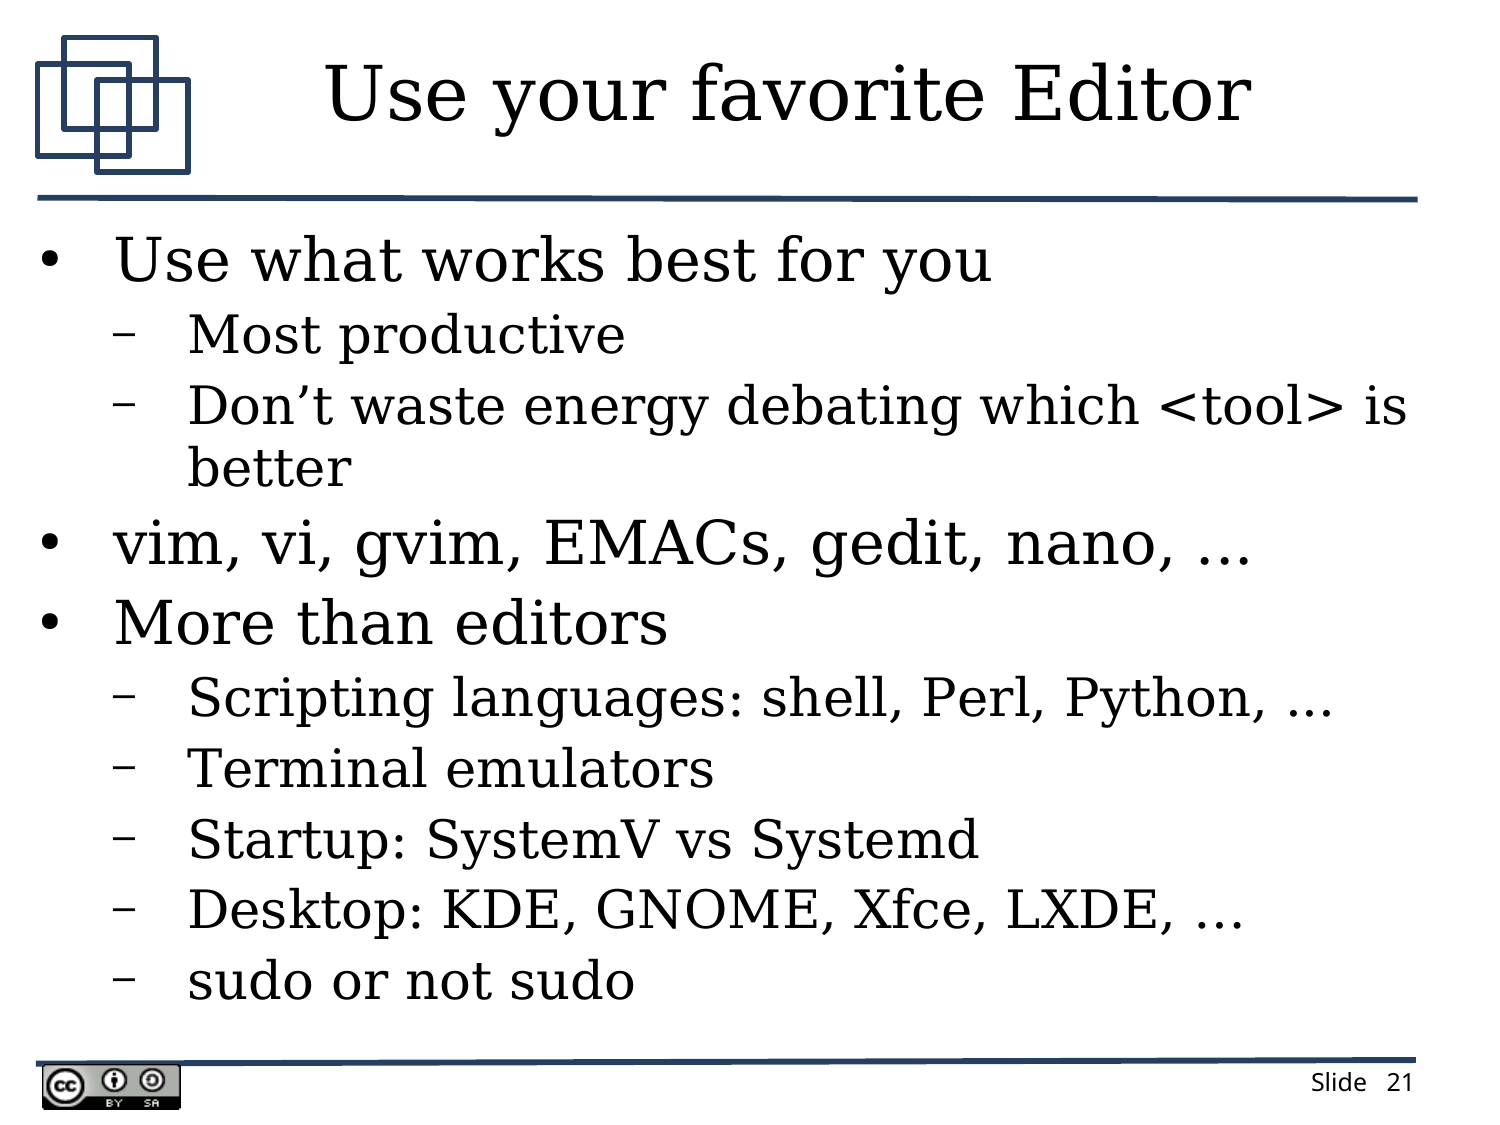

# Use your favorite Editor
Use what works best for you
Most productive
Don’t waste energy debating which <tool> is better
vim, vi, gvim, EMACs, gedit, nano, ...
More than editors
Scripting languages: shell, Perl, Python, ...
Terminal emulators
Startup: SystemV vs Systemd
Desktop: KDE, GNOME, Xfce, LXDE, …
sudo or not sudo